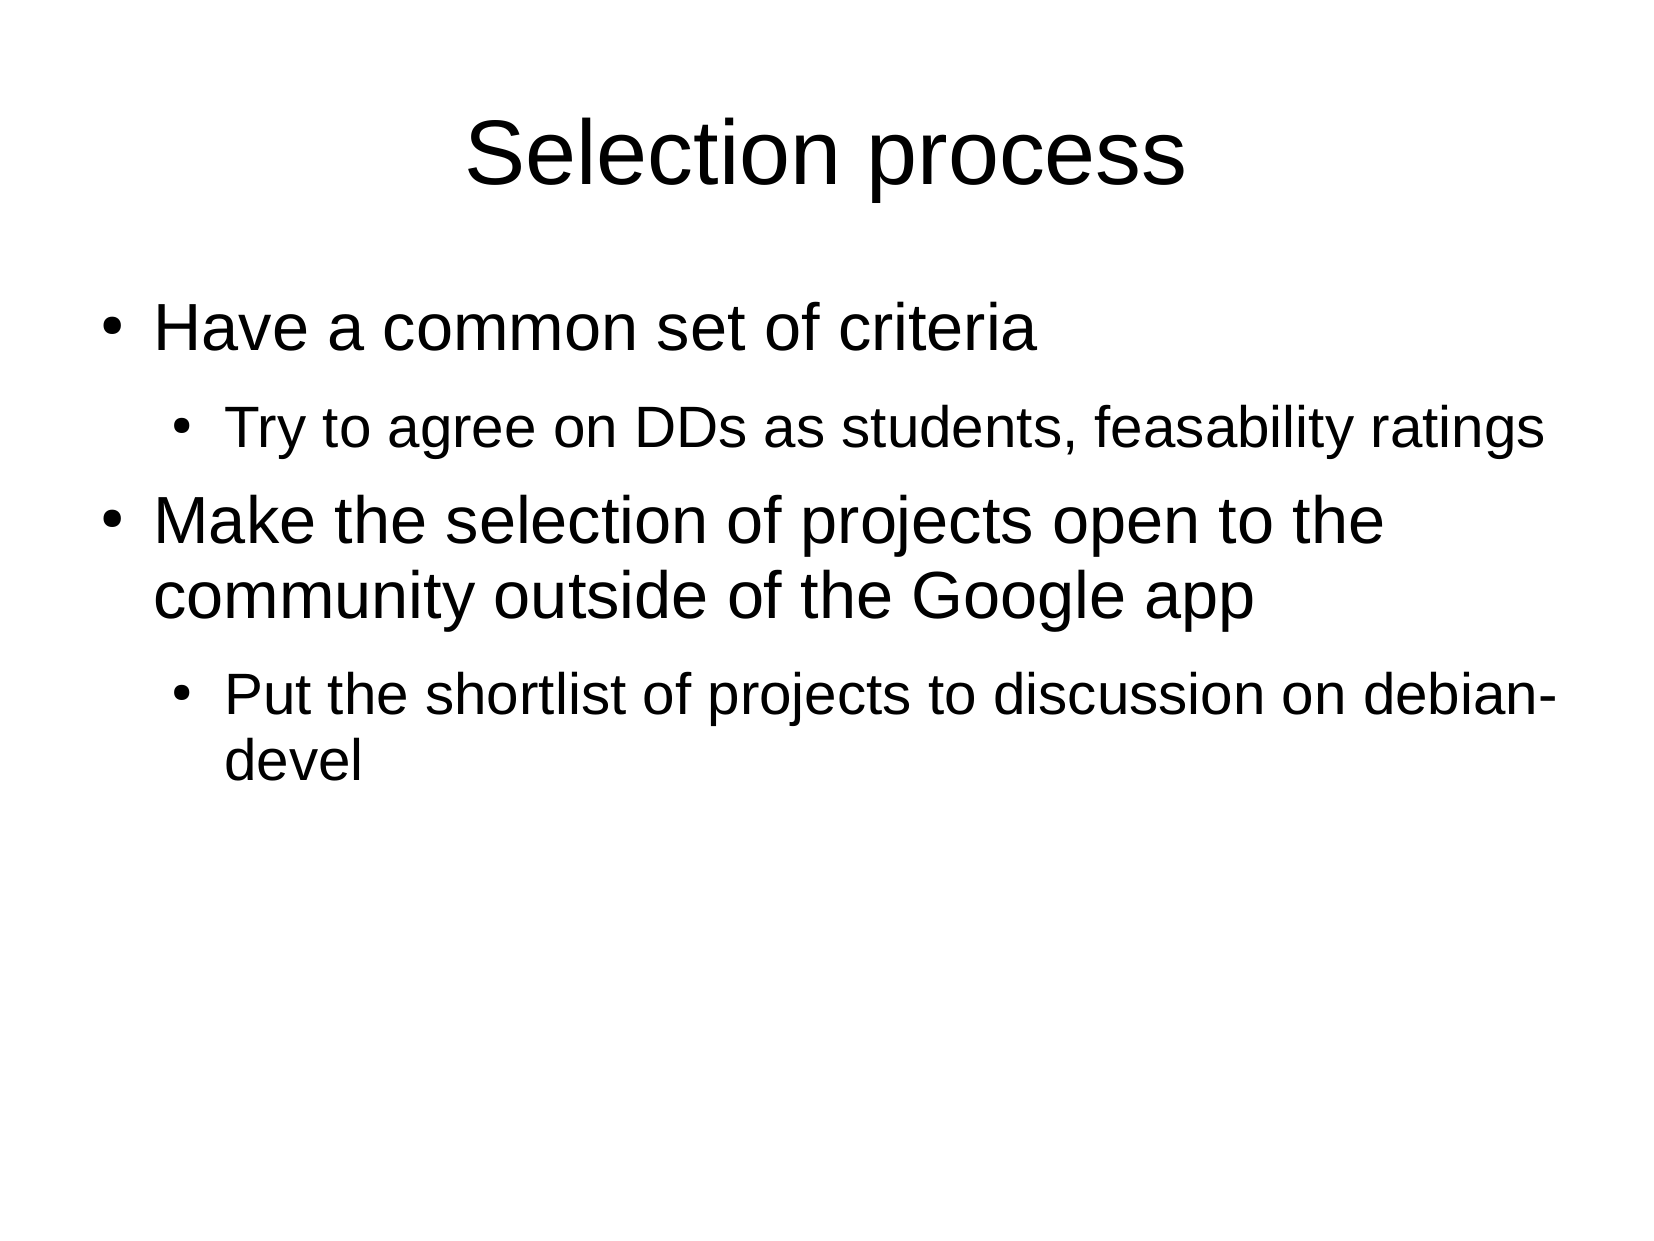

# Selection process
Have a common set of criteria
Try to agree on DDs as students, feasability ratings
Make the selection of projects open to the community outside of the Google app
Put the shortlist of projects to discussion on debian-devel